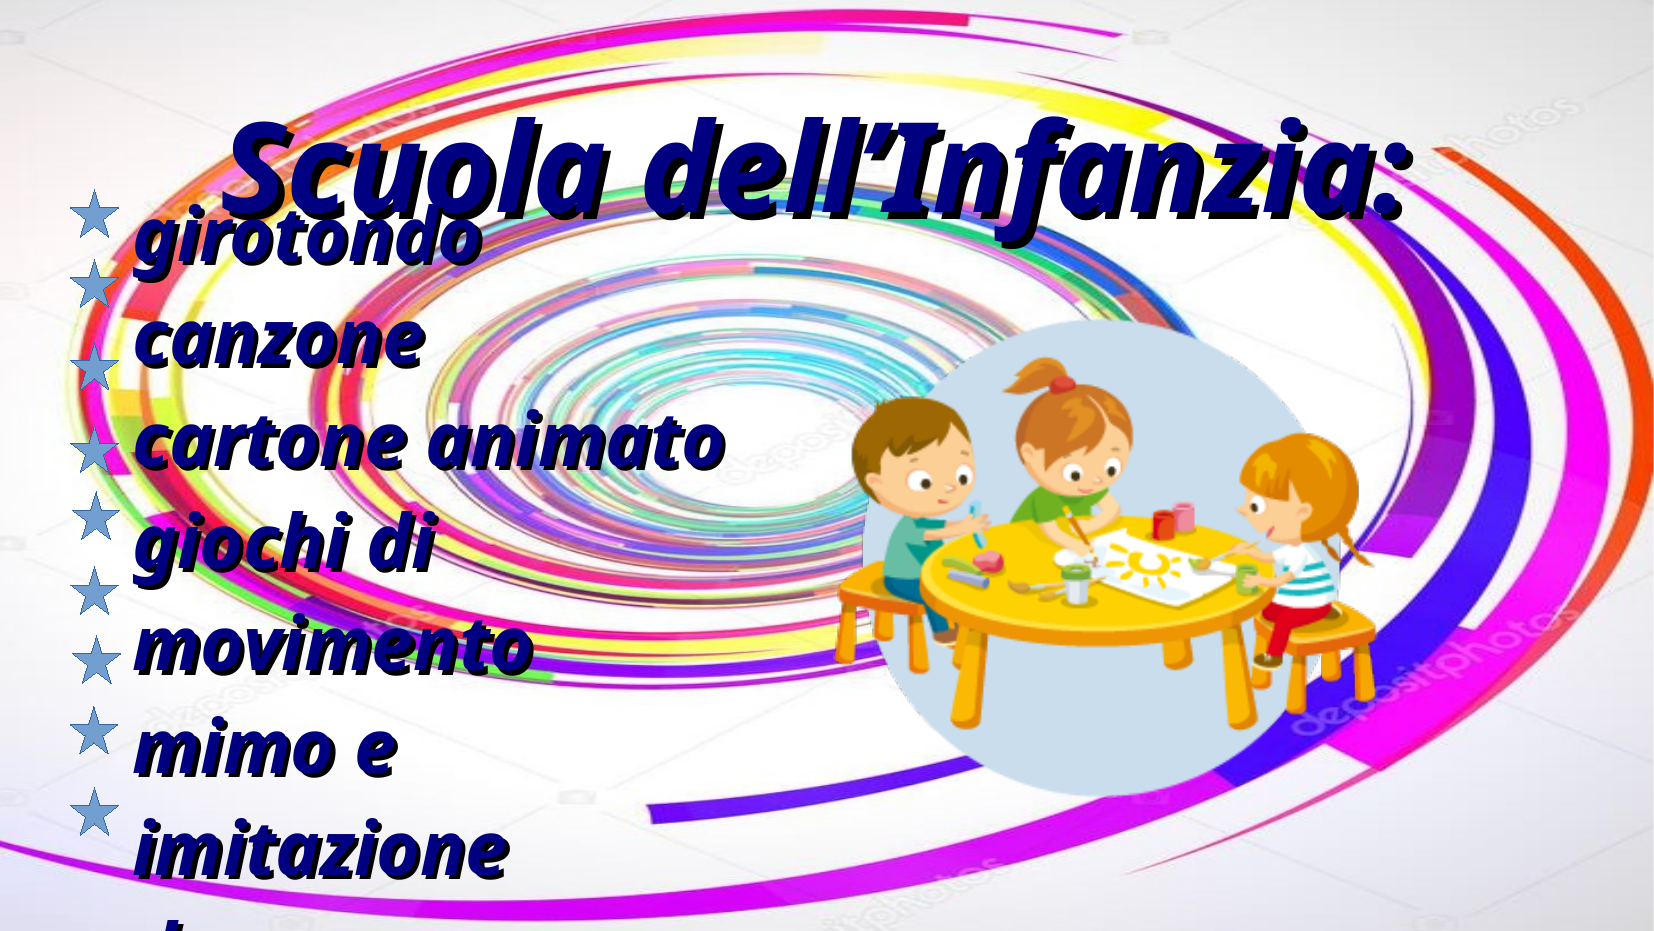

Scuola dell’Infanzia:
girotondo
canzone
cartone animato
giochi di movimento
mimo e imitazione
danza
illustrazioni
lavori manuali
fumetto